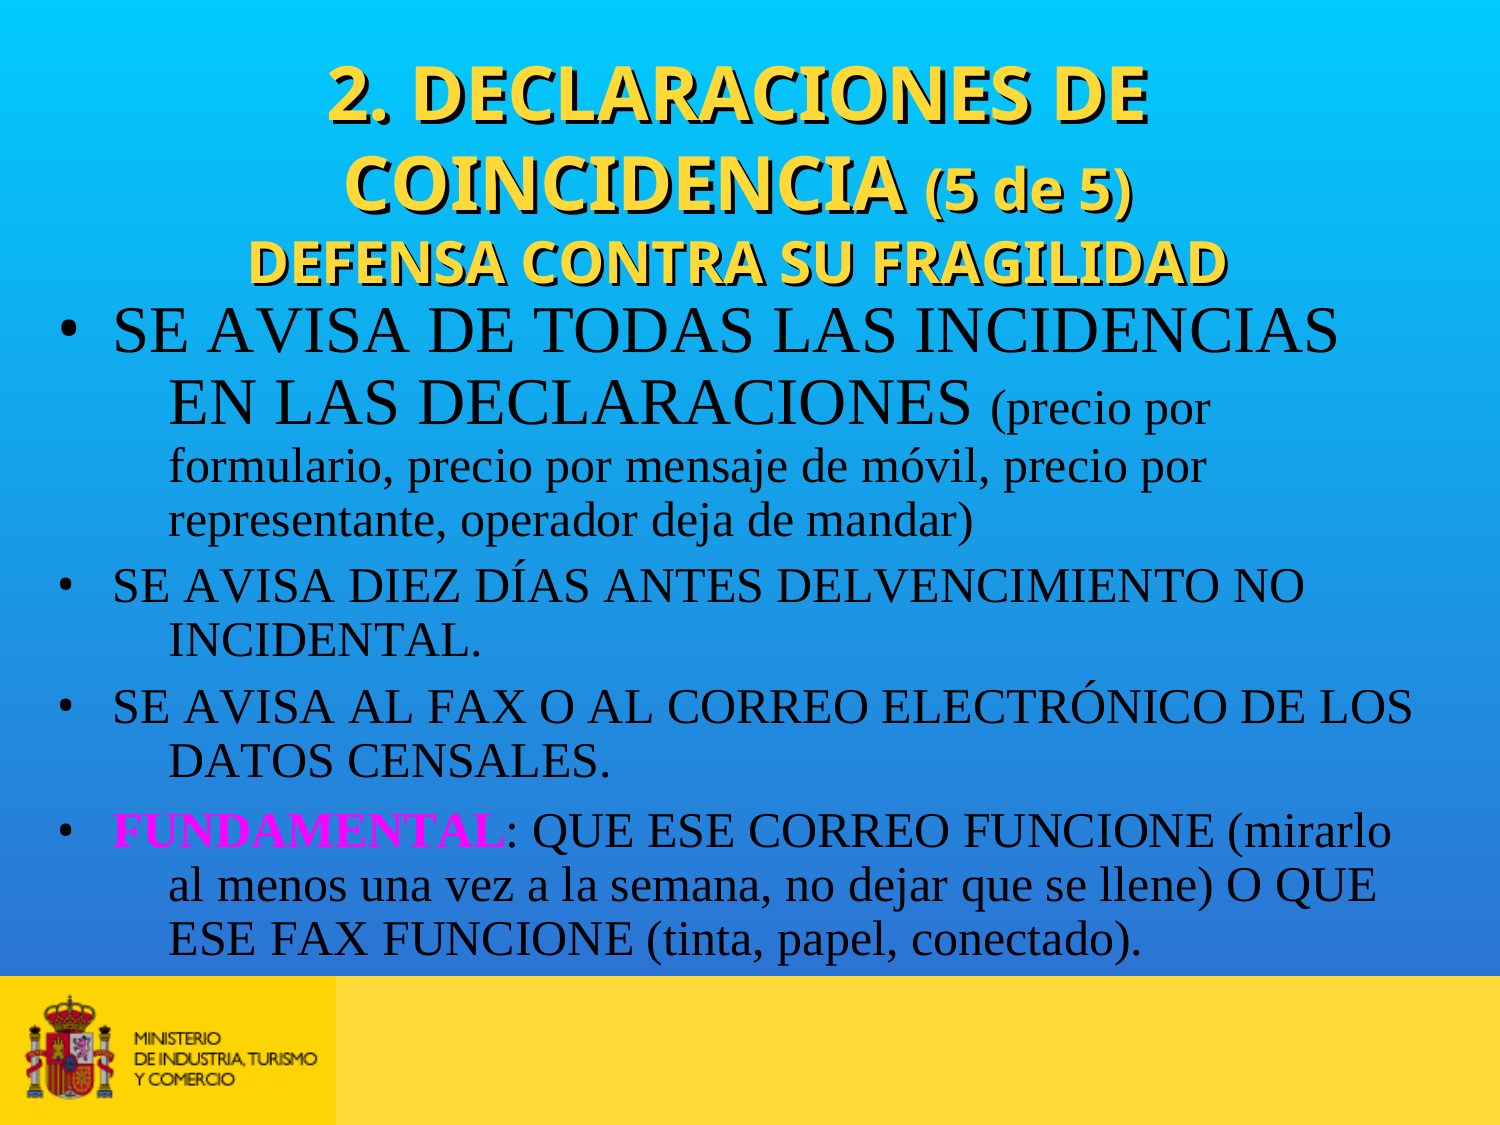

# 2. DECLARACIONES DE COINCIDENCIA (5 de 5) DEFENSA CONTRA SU FRAGILIDAD
SE AVISA DE TODAS LAS INCIDENCIAS EN LAS DECLARACIONES (precio por formulario, precio por mensaje de móvil, precio por representante, operador deja de mandar)
SE AVISA DIEZ DÍAS ANTES DELVENCIMIENTO NO INCIDENTAL.
SE AVISA AL FAX O AL CORREO ELECTRÓNICO DE LOS DATOS CENSALES.
FUNDAMENTAL: QUE ESE CORREO FUNCIONE (mirarlo al menos una vez a la semana, no dejar que se llene) O QUE ESE FAX FUNCIONE (tinta, papel, conectado).